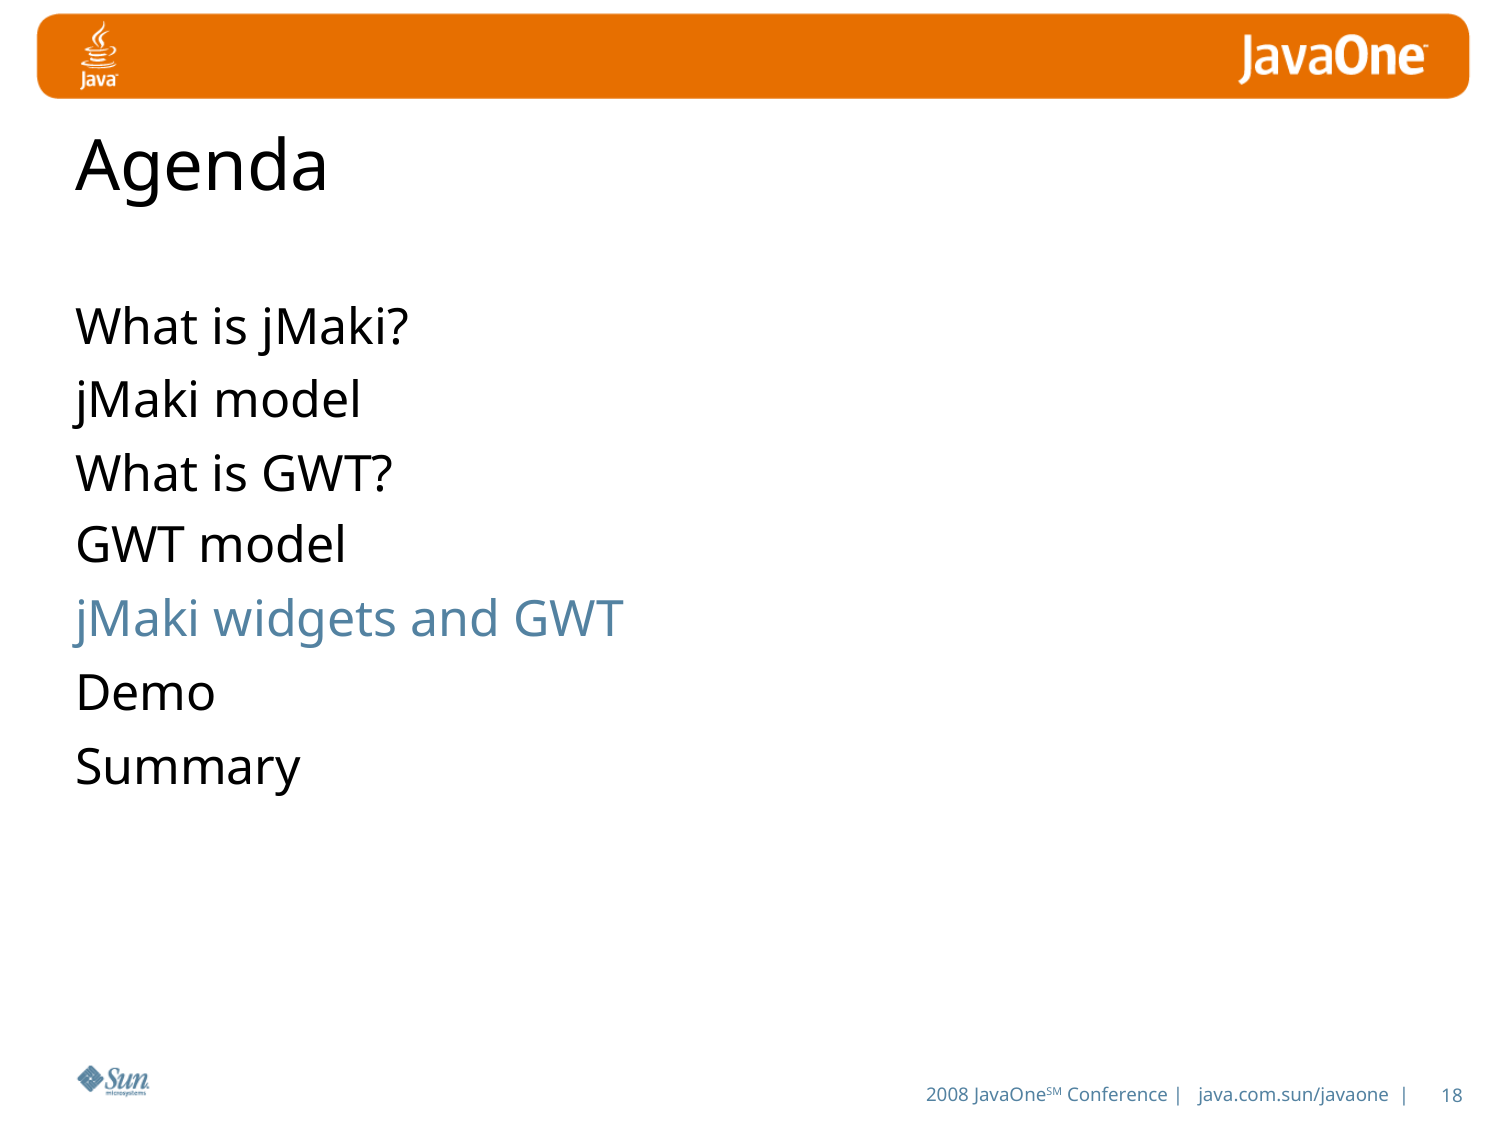

# Agenda
What is jMaki?
jMaki model
What is GWT?
GWT model
jMaki widgets and GWT
Demo
Summary